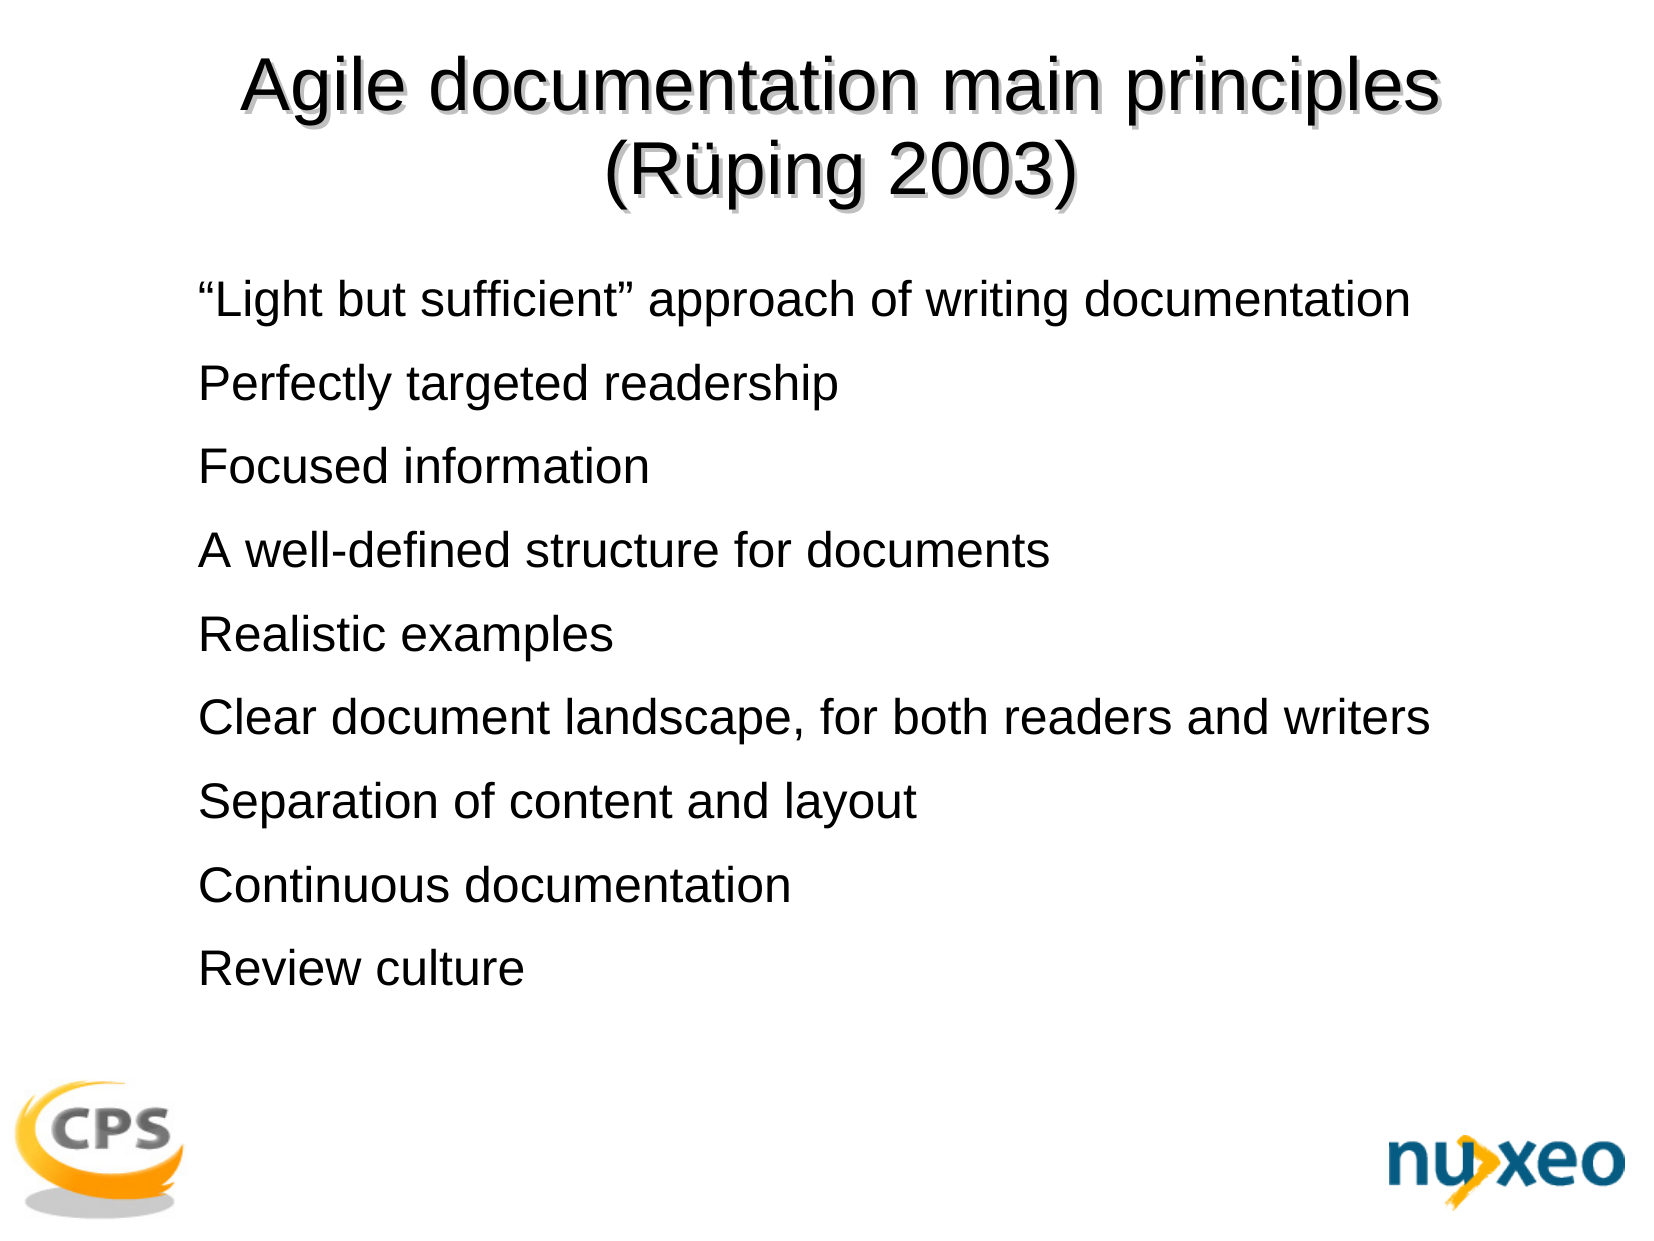

Agile documentation main principles (Rüping 2003)
“Light but sufficient” approach of writing documentation
Perfectly targeted readership
Focused information
A well-defined structure for documents
Realistic examples
Clear document landscape, for both readers and writers
Separation of content and layout
Continuous documentation
Review culture